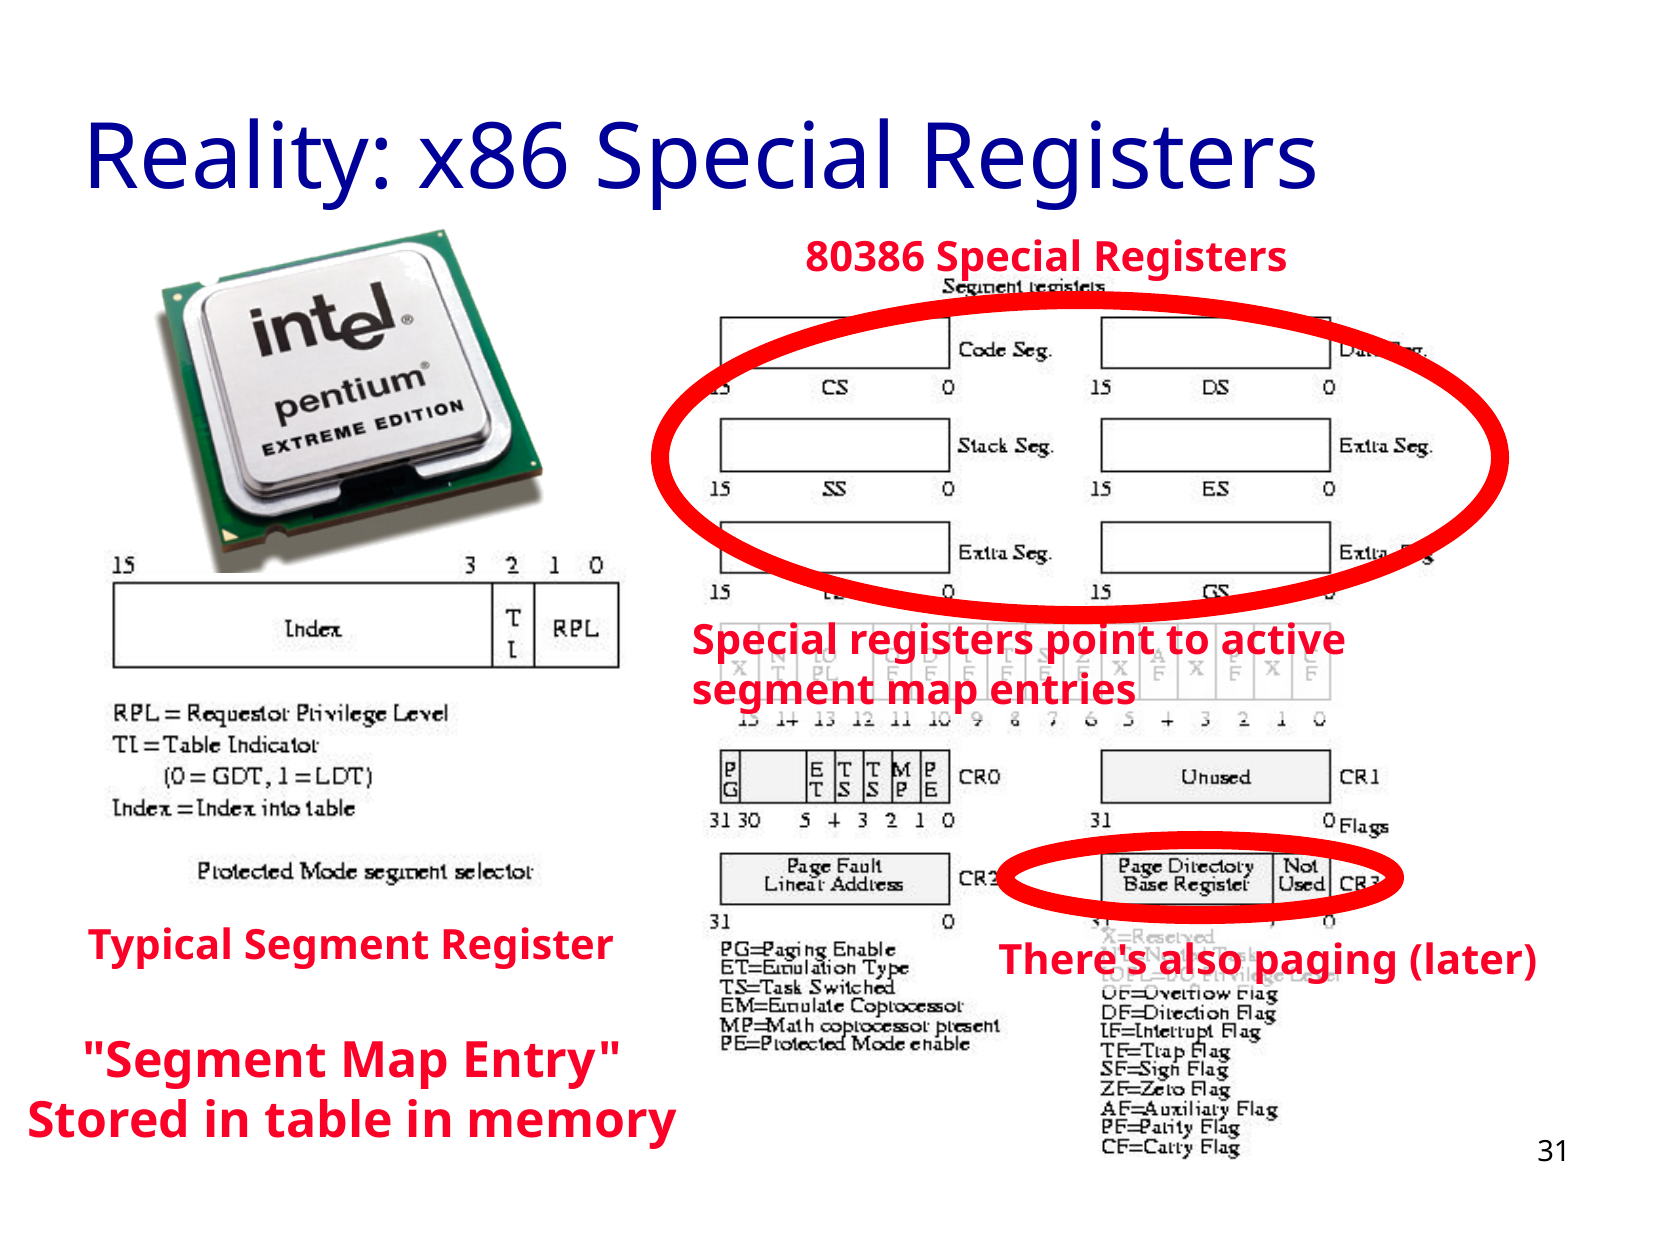

# Reality: x86 Special Registers
80386 Special Registers
Special registers point to active
segment map entries
Typical Segment Register
There's also paging (later)
"Segment Map Entry"
Stored in table in memory
31